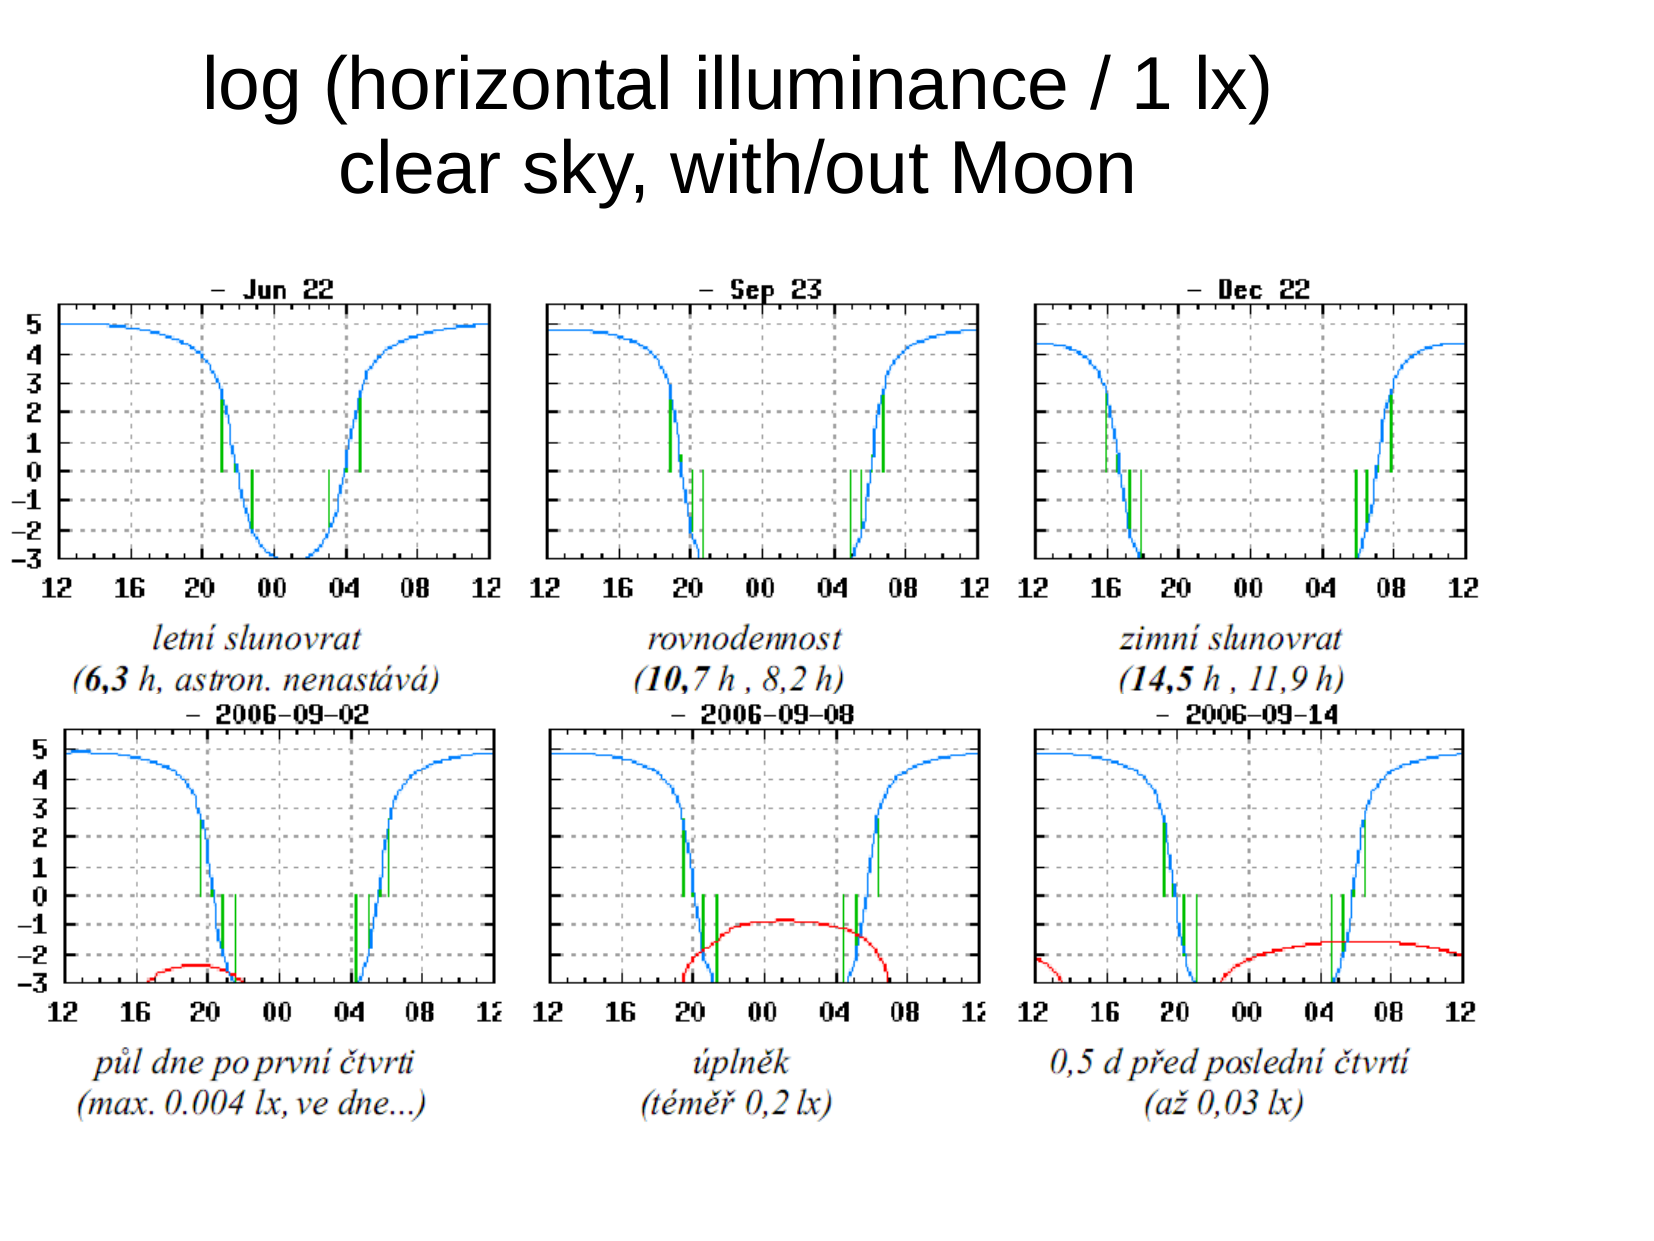

# log (horizontal illuminance / 1 lx) clear sky, with/out Moon